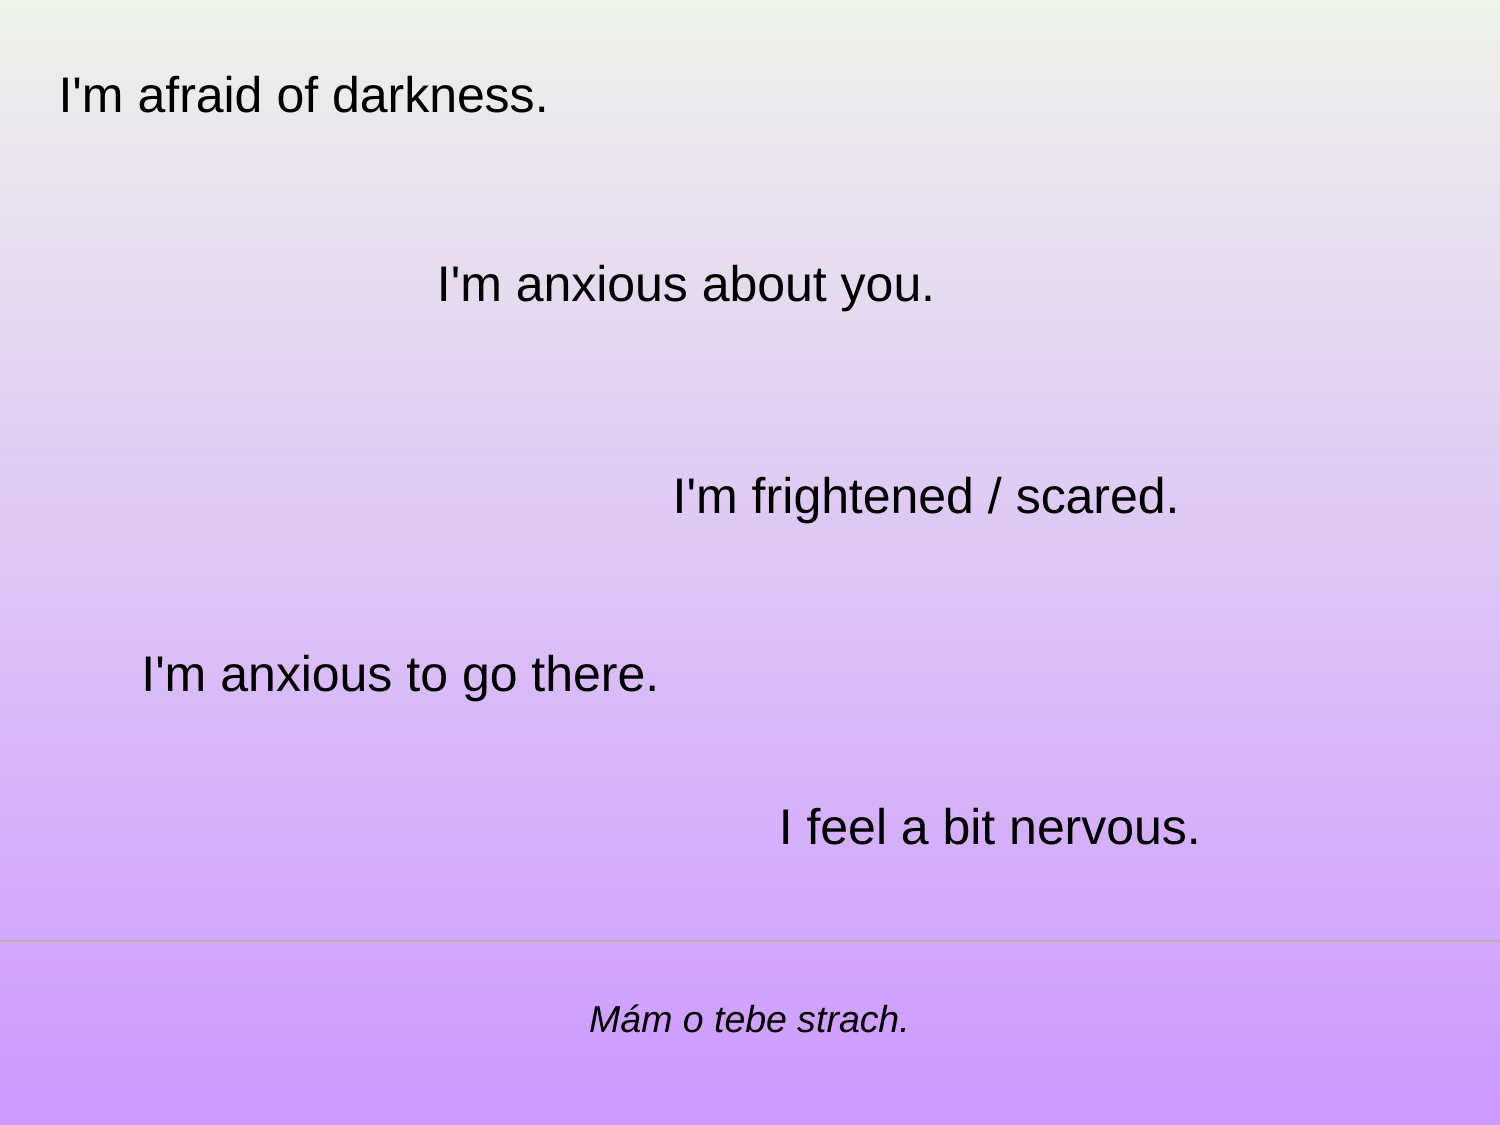

I'm afraid of darkness.
I'm anxious about you.
I'm frightened / scared.
I'm anxious to go there.
I feel a bit nervous.
Mám o tebe strach.